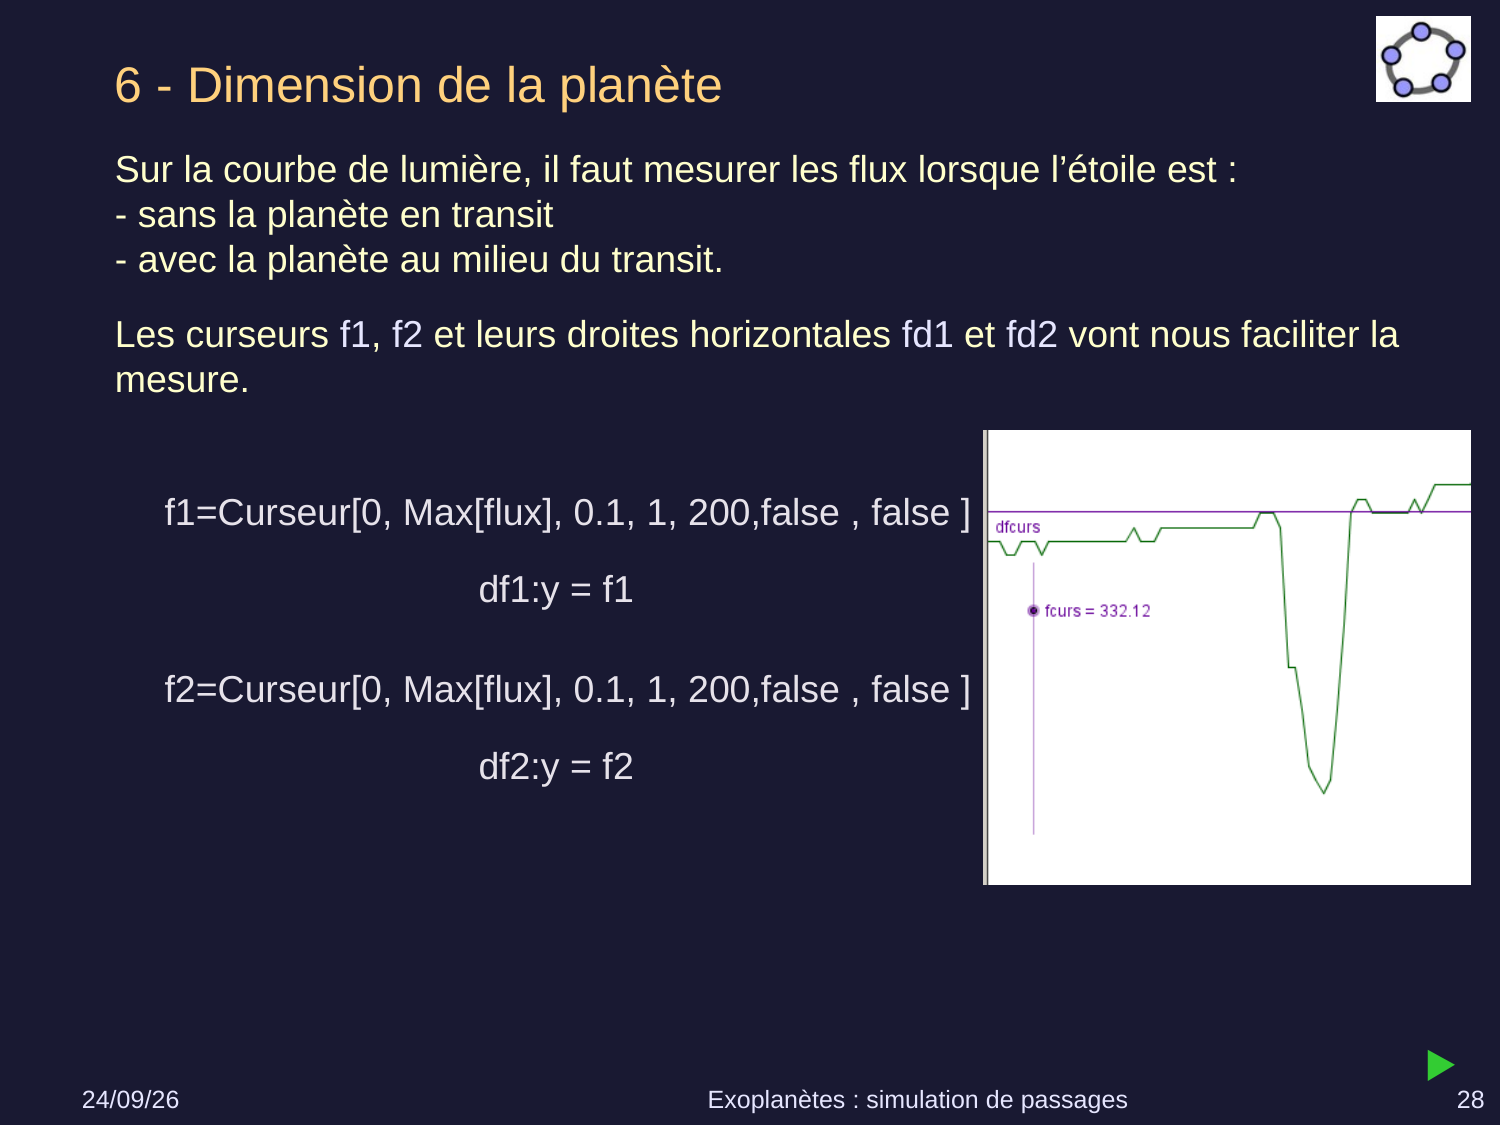

6 - Dimension de la planète
Sur la courbe de lumière, il faut mesurer les flux lorsque l’étoile est :
- sans la planète en transit
- avec la planète au milieu du transit.
Les curseurs f1, f2 et leurs droites horizontales fd1 et fd2 vont nous faciliter la mesure.
f1=Curseur[0, Max[flux], 0.1, 1, 200,false , false ]
df1:y = f1
f2=Curseur[0, Max[flux], 0.1, 1, 200,false , false ]
df2:y = f2

Exoplanètes : simulation de passages
28